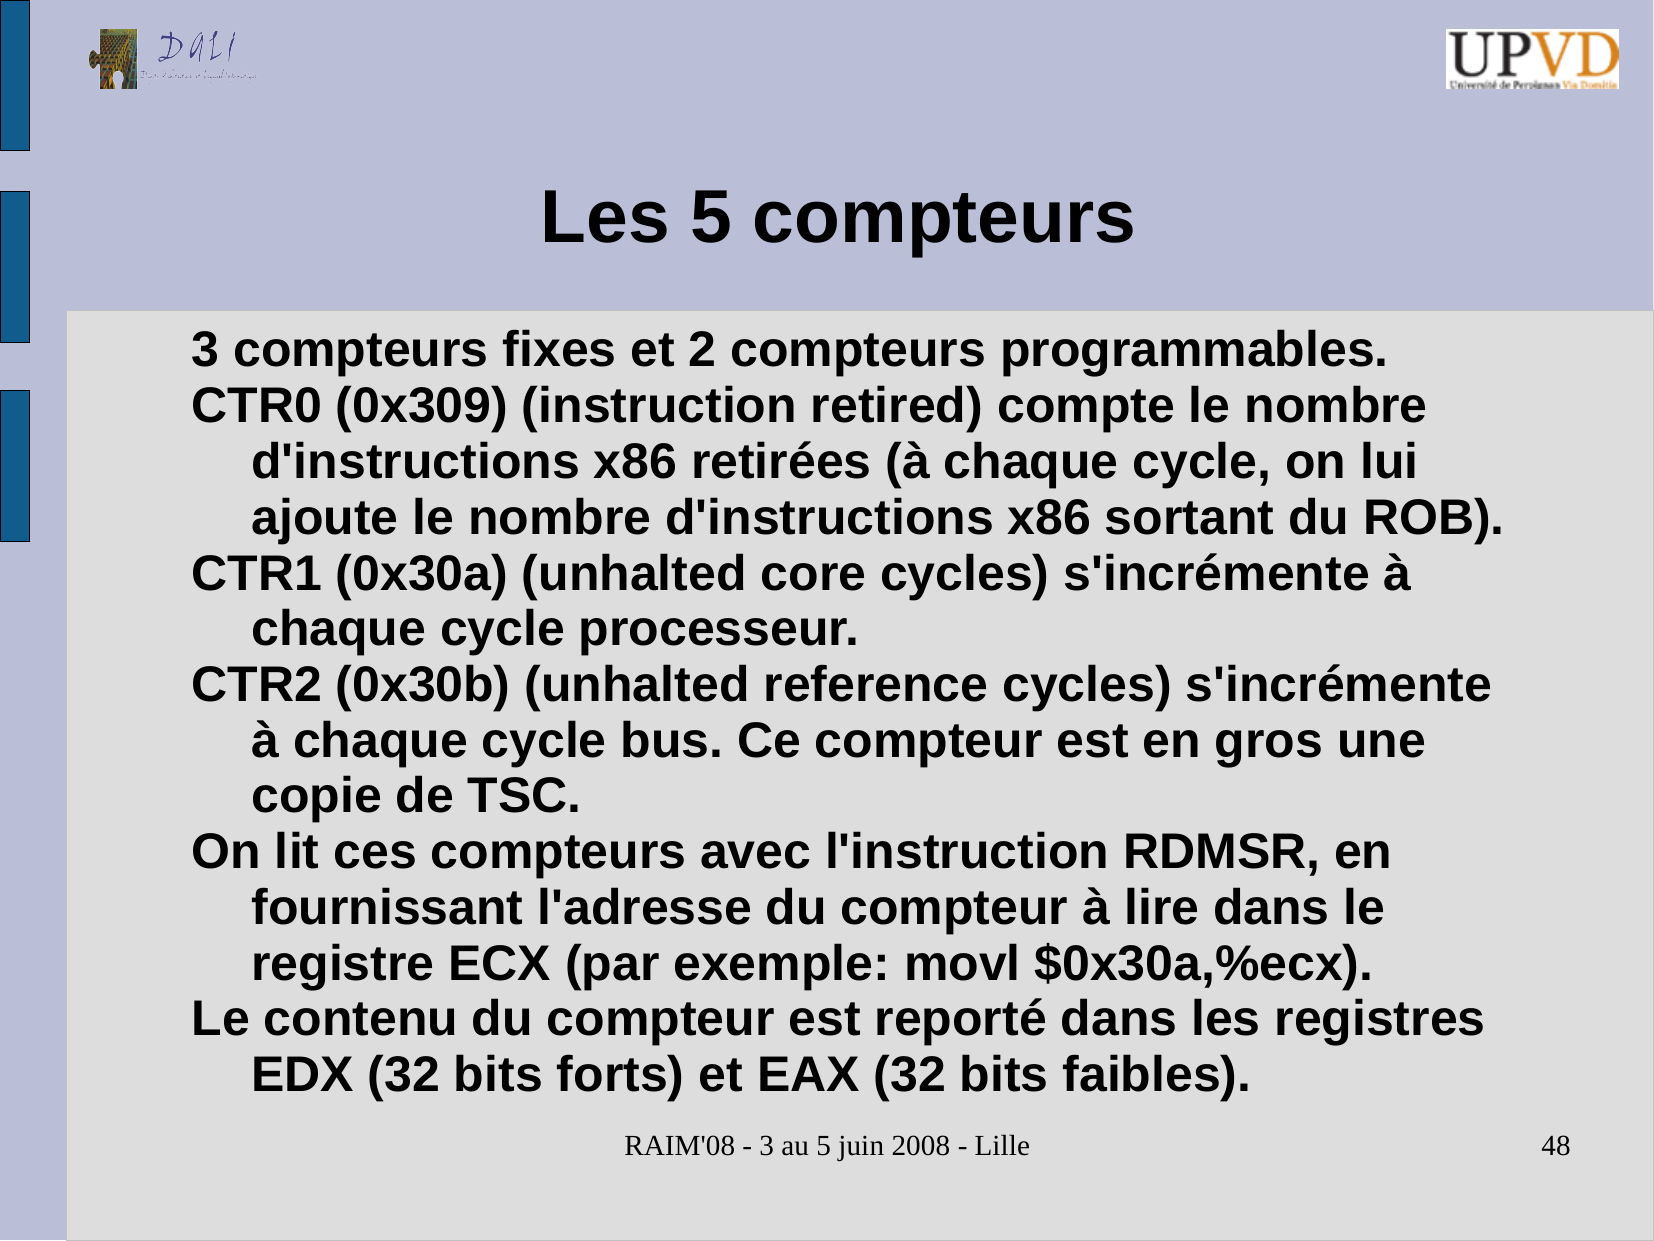

Les 5 compteurs
 3 compteurs fixes et 2 compteurs programmables.
 CTR0 (0x309) (instruction retired) compte le nombre
	d'instructions x86 retirées (à chaque cycle, on lui
	ajoute le nombre d'instructions x86 sortant du ROB).
 CTR1 (0x30a) (unhalted core cycles) s'incrémente à
	chaque cycle processeur.
 CTR2 (0x30b) (unhalted reference cycles) s'incrémente
	à chaque cycle bus. Ce compteur est en gros une
	copie de TSC.
 On lit ces compteurs avec l'instruction RDMSR, en
	fournissant l'adresse du compteur à lire dans le
	registre ECX (par exemple: movl $0x30a,%ecx).
 Le contenu du compteur est reporté dans les registres
	EDX (32 bits forts) et EAX (32 bits faibles).
RAIM'08 - 3 au 5 juin 2008 - Lille
48